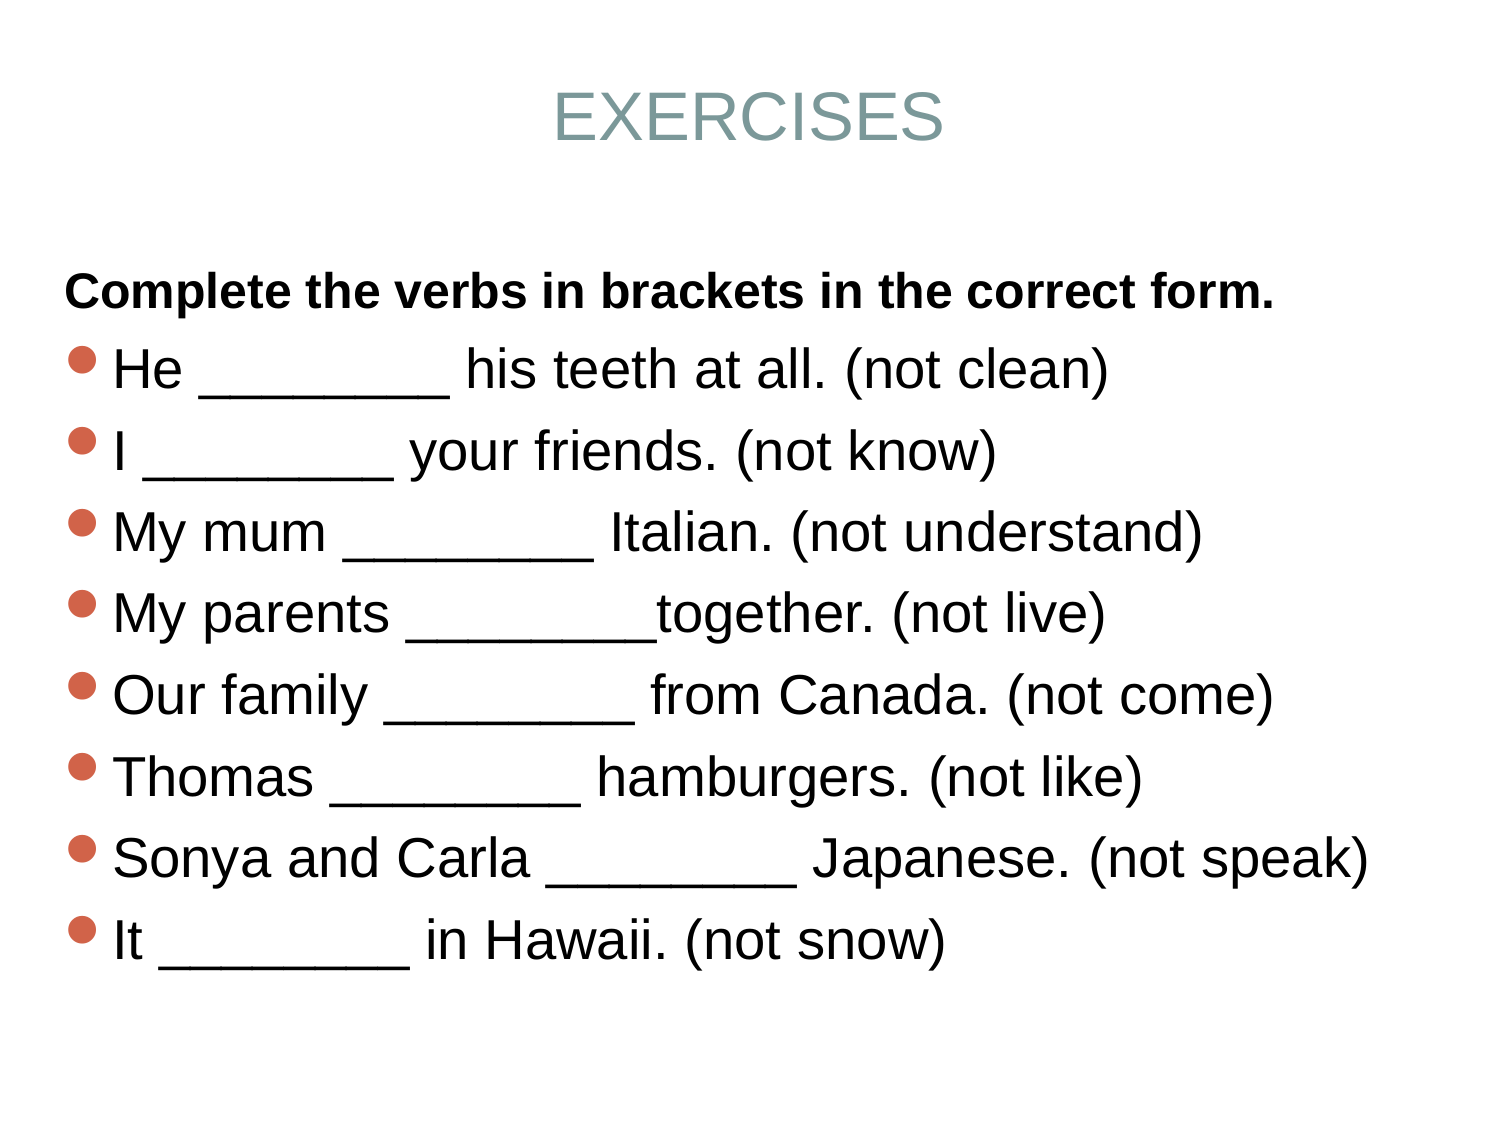

# EXERCISES
Complete the verbs in brackets in the correct form.
He ________ his teeth at all. (not clean)
I ________ your friends. (not know)
My mum ________ Italian. (not understand)
My parents ________together. (not live)
Our family ________ from Canada. (not come)
Thomas ________ hamburgers. (not like)
Sonya and Carla ________ Japanese. (not speak)
It ________ in Hawaii. (not snow)